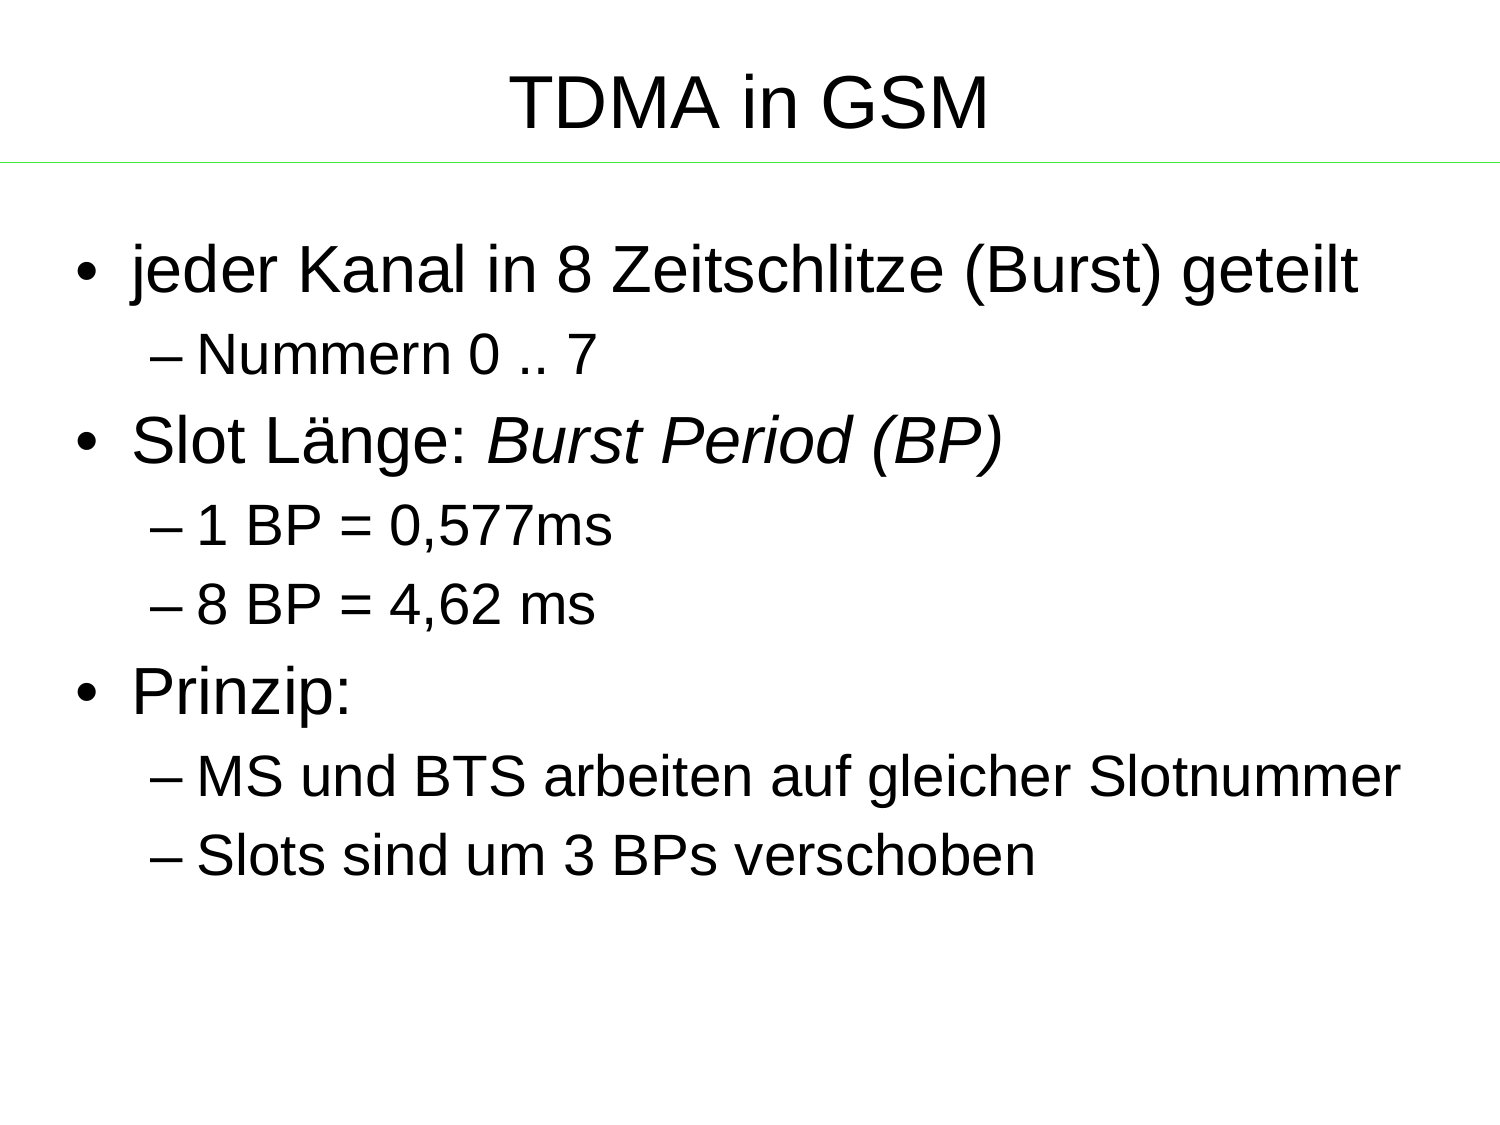

# TDMA in GSM
jeder Kanal in 8 Zeitschlitze (Burst) geteilt
Nummern 0 .. 7
Slot Länge: Burst Period (BP)
1 BP = 0,577ms
8 BP = 4,62 ms
Prinzip:
MS und BTS arbeiten auf gleicher Slotnummer
Slots sind um 3 BPs verschoben